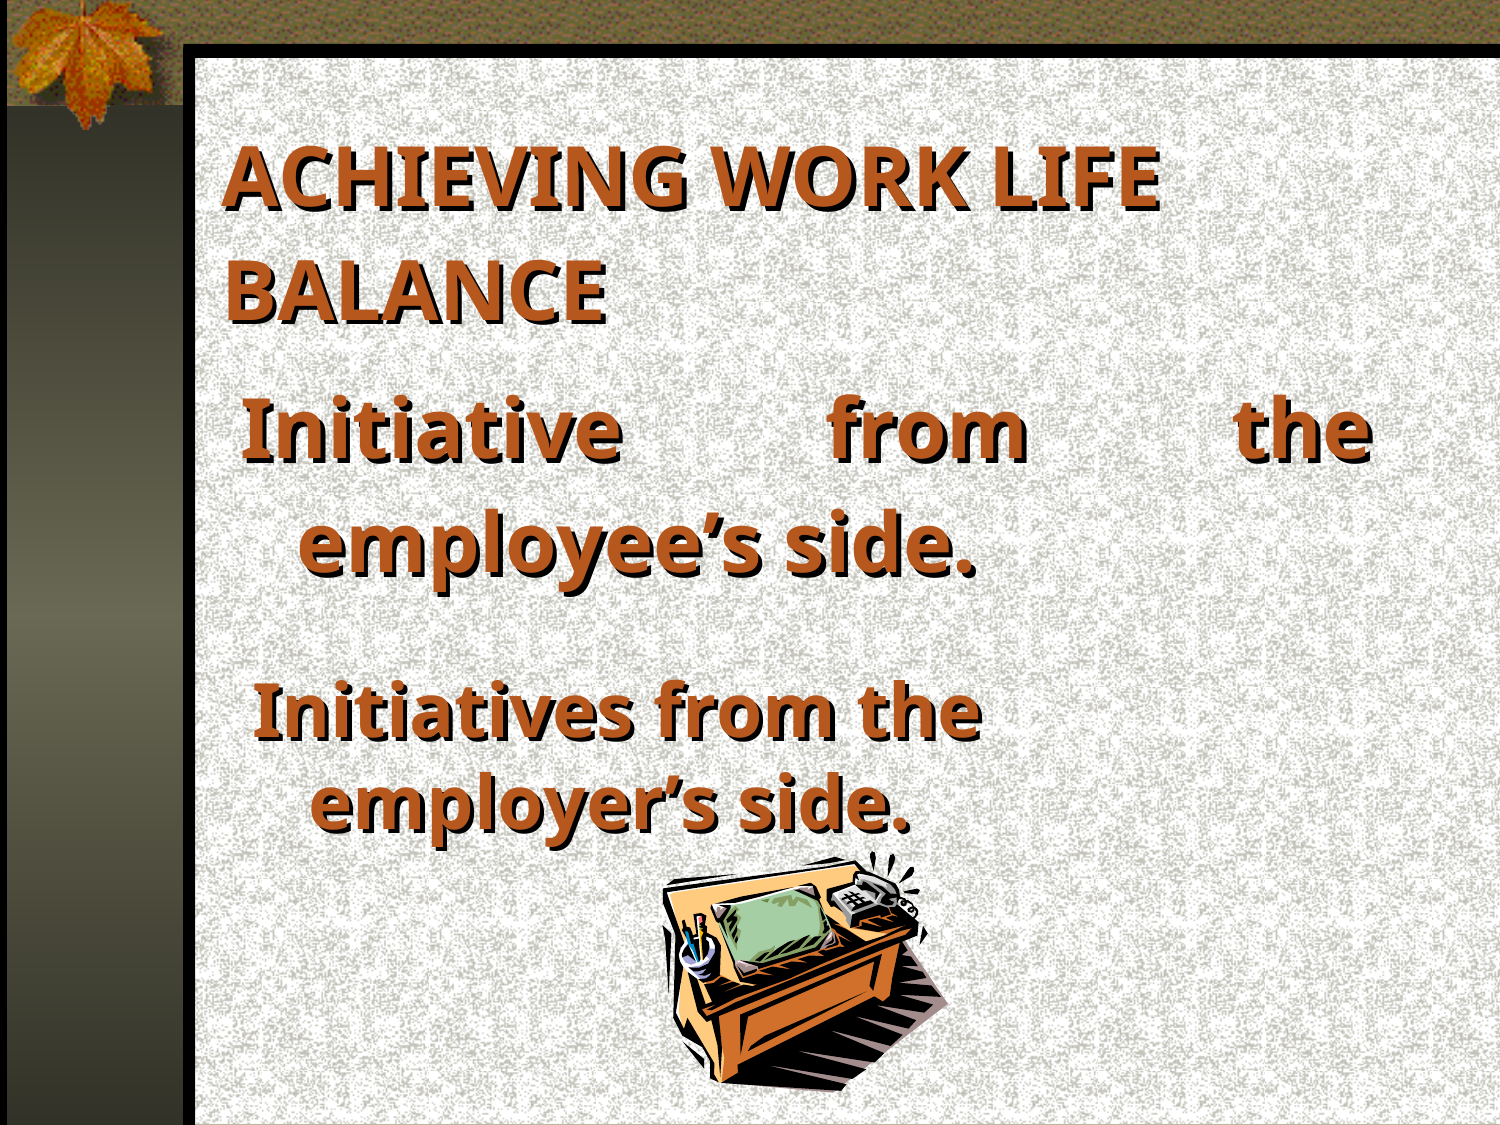

# ACHIEVING WORK LIFE BALANCE
Initiative from the employee’s side.
Initiatives from the employer’s side.